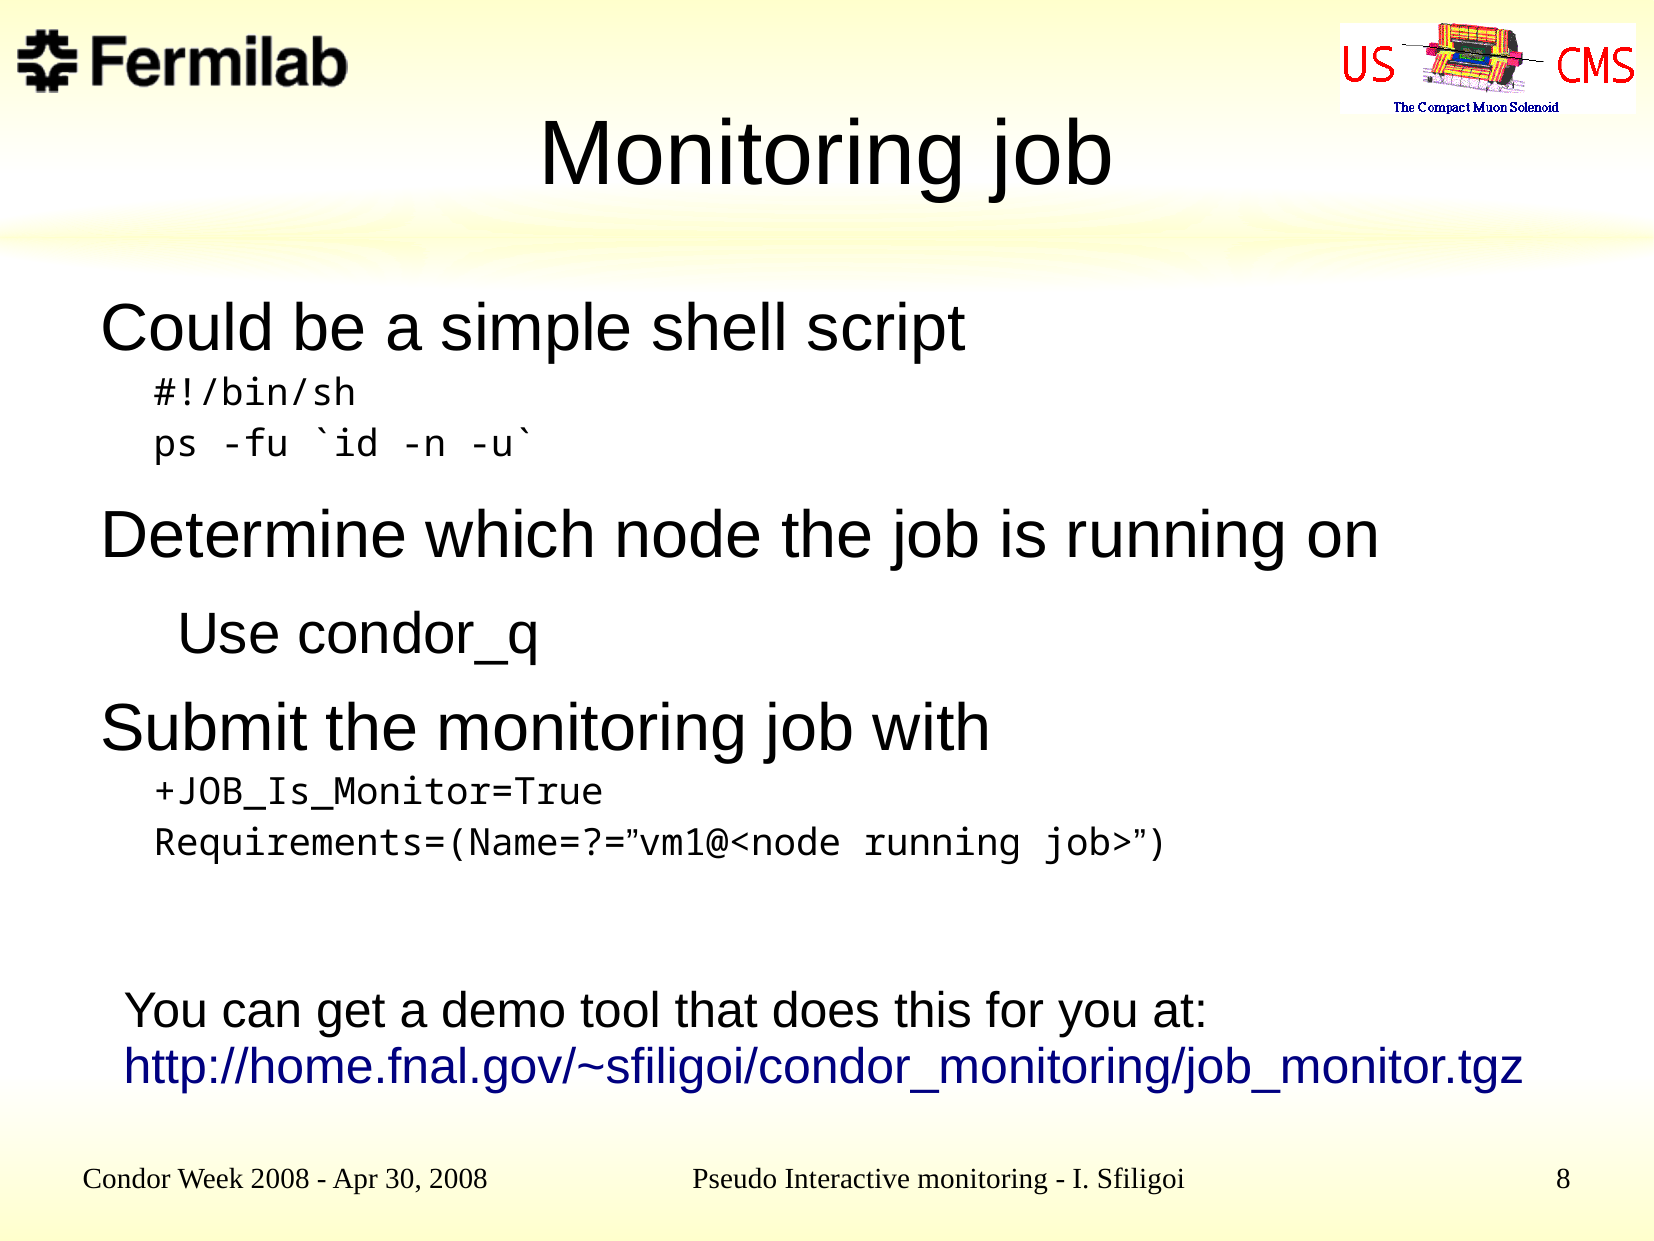

# Monitoring job
Could be a simple shell script
#!/bin/sh
ps -fu `id -n -u`
Determine which node the job is running on
Use condor_q
Submit the monitoring job with
+JOB_Is_Monitor=True
Requirements=(Name=?=”vm1@<node running job>”)
You can get a demo tool that does this for you at:
http://home.fnal.gov/~sfiligoi/condor_monitoring/job_monitor.tgz
Condor Week 2008 - Apr 30, 2008
Pseudo Interactive monitoring - I. Sfiligoi
8